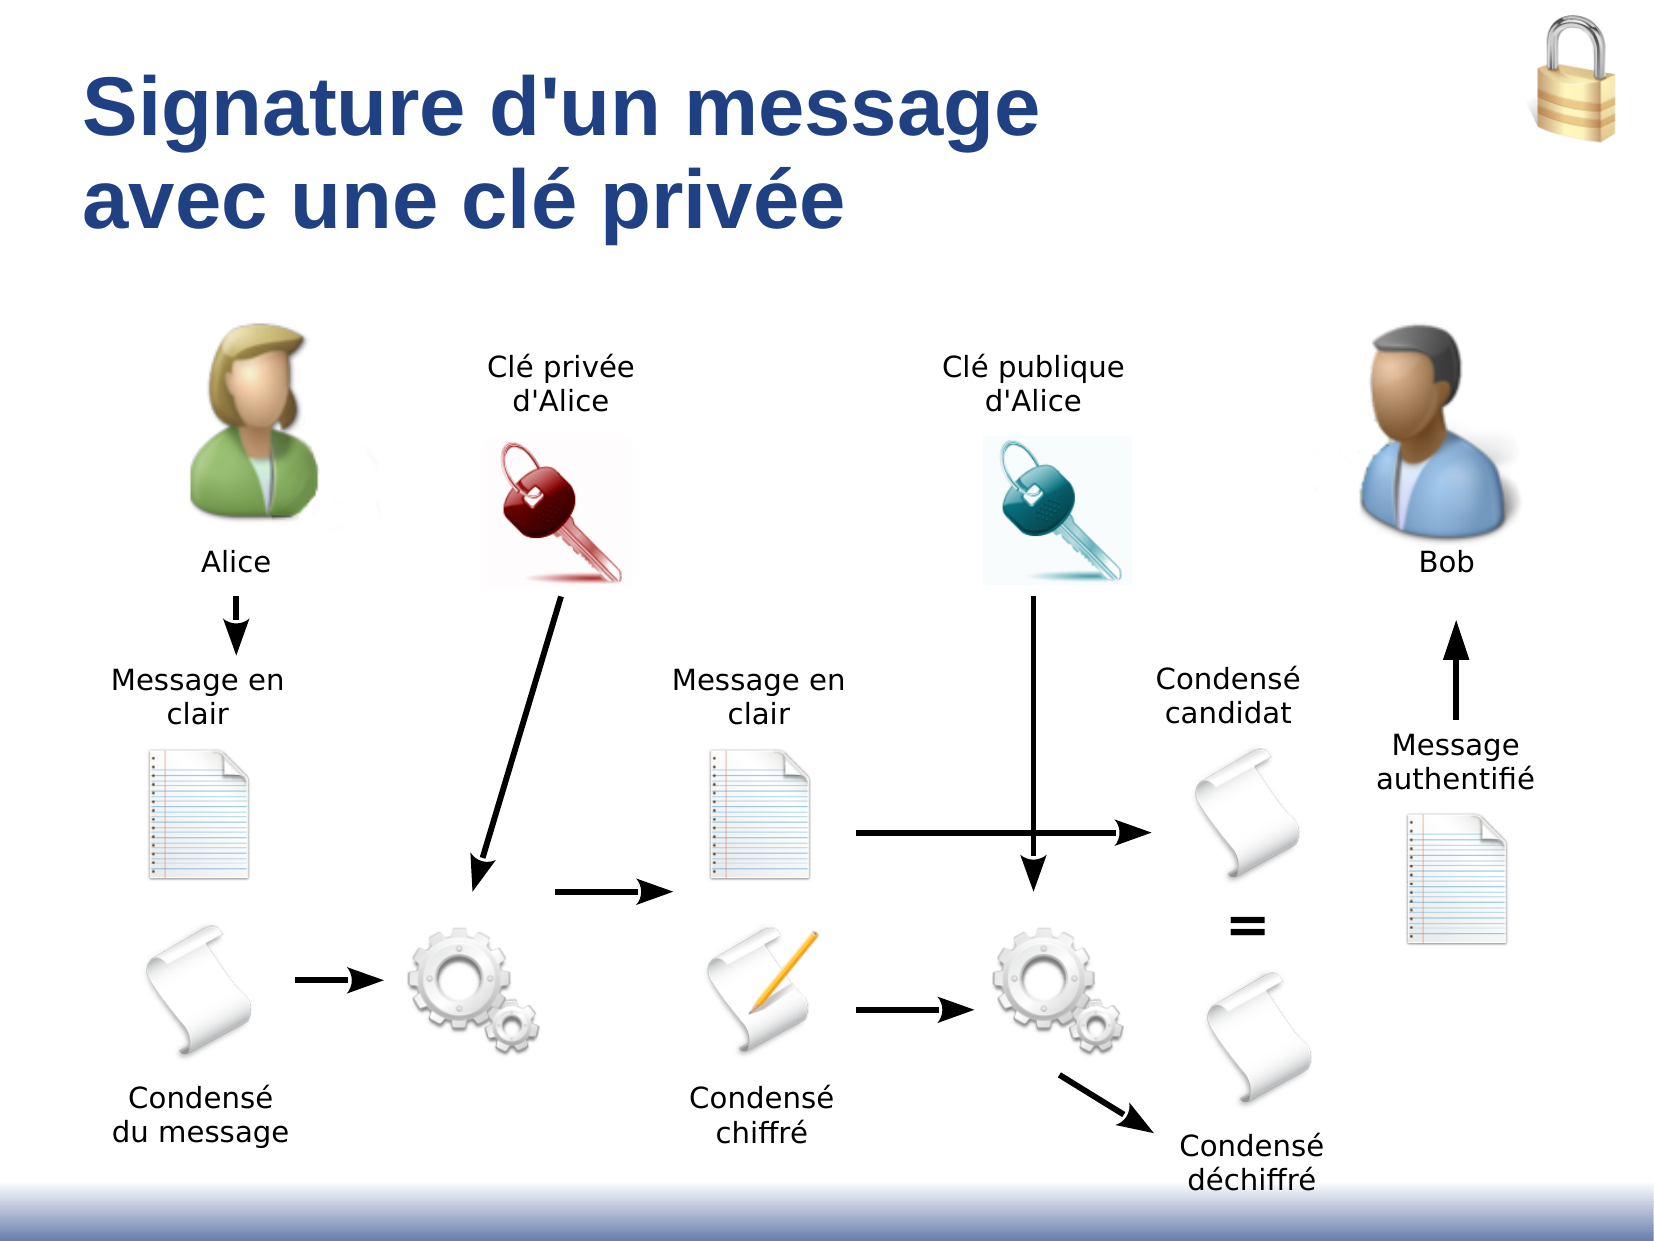

# Signature d'un message avec une clé privée
Alice
Bob
Clé privée
d'Alice
Clé publique
d'Alice
Message en clair
Message authentifié
Condensé candidat
Message en clair
=
Condensé du message
Condensé chiffré
Condensé déchiffré